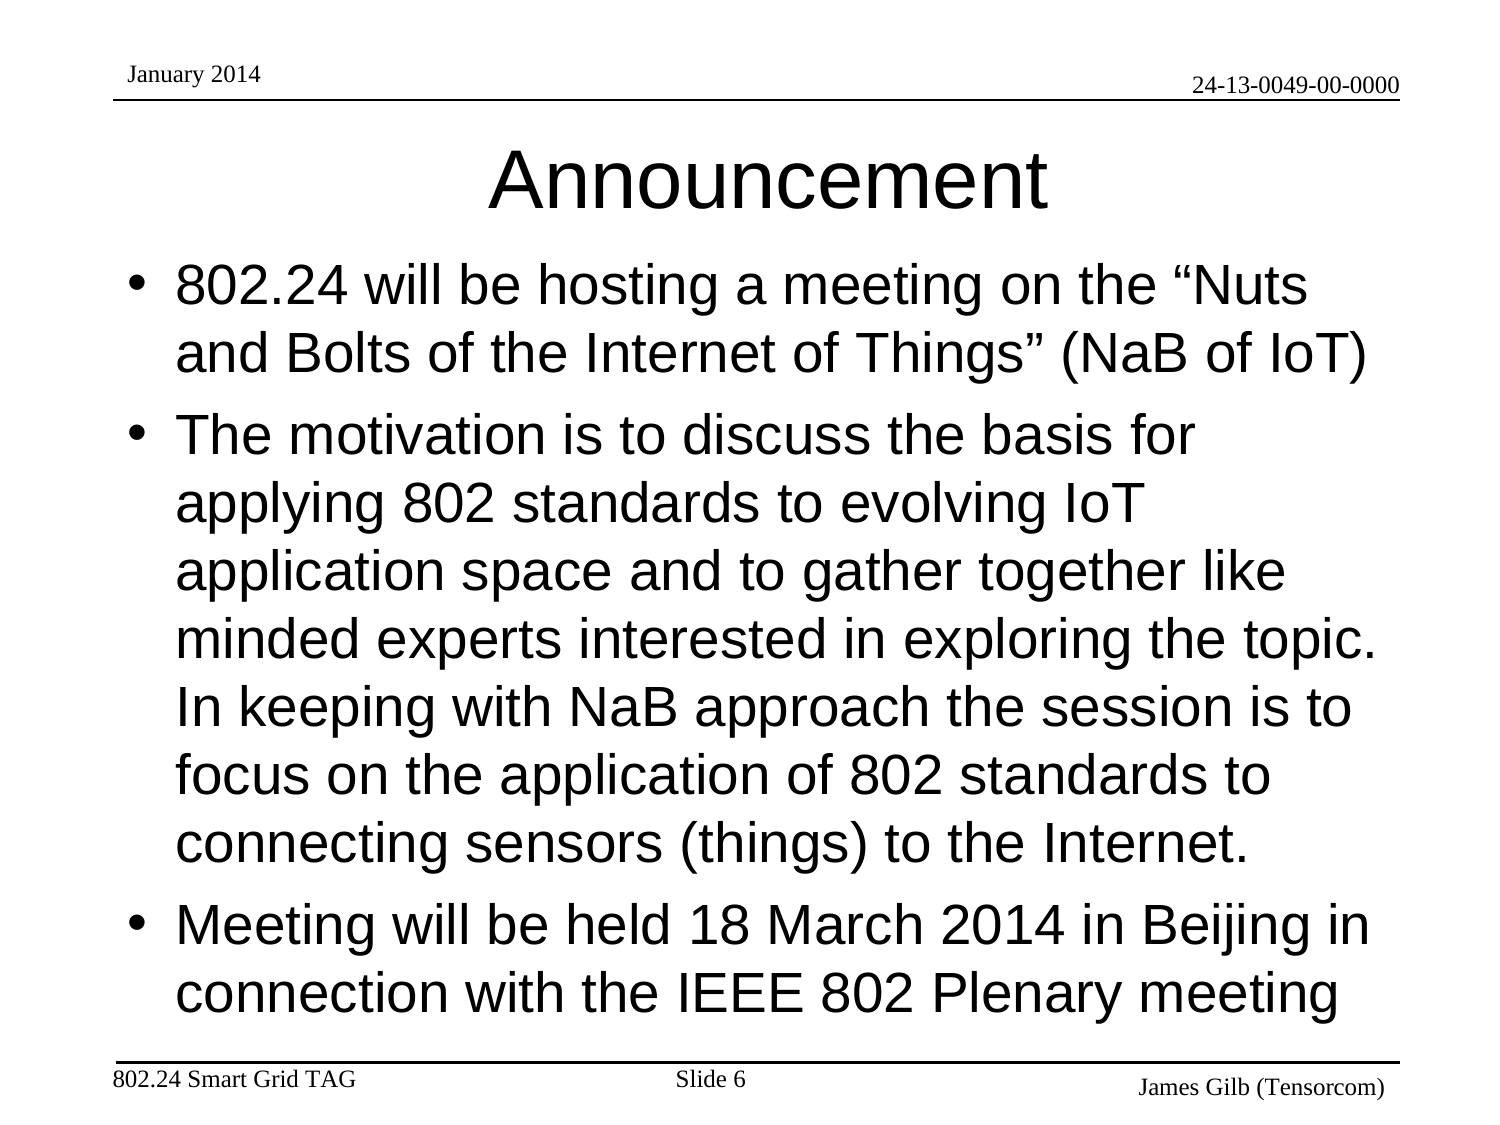

# Announcement
802.24 will be hosting a meeting on the “Nuts and Bolts of the Internet of Things” (NaB of IoT)
The motivation is to discuss the basis for applying 802 standards to evolving IoT application space and to gather together like minded experts interested in exploring the topic. In keeping with NaB approach the session is to focus on the application of 802 standards to connecting sensors (things) to the Internet.
Meeting will be held 18 March 2014 in Beijing in connection with the IEEE 802 Plenary meeting
6